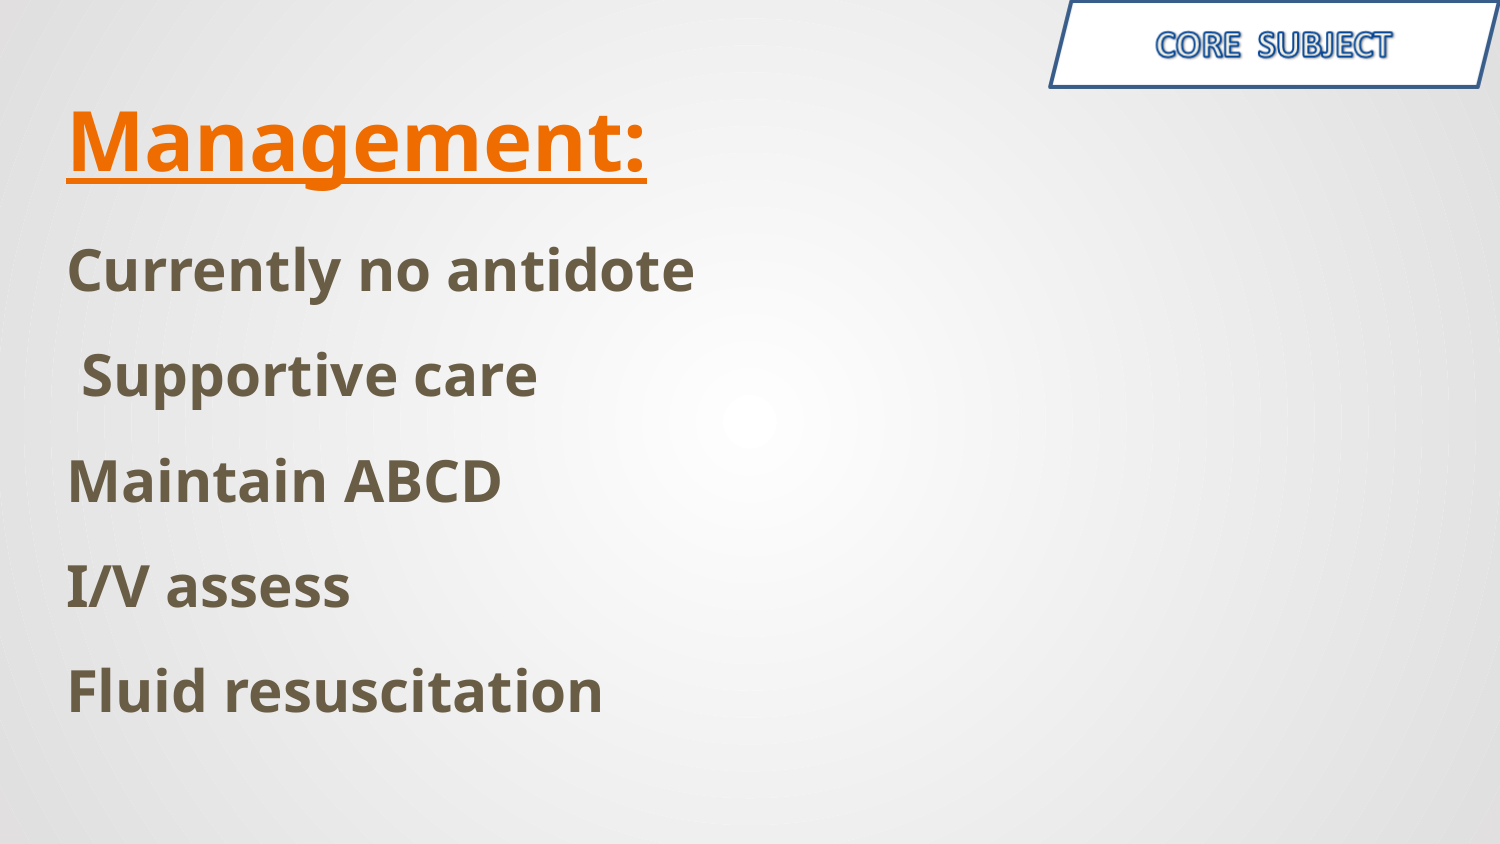

# Management:
Currently no antidote
 Supportive care
Maintain ABCD
I/V assess
Fluid resuscitation